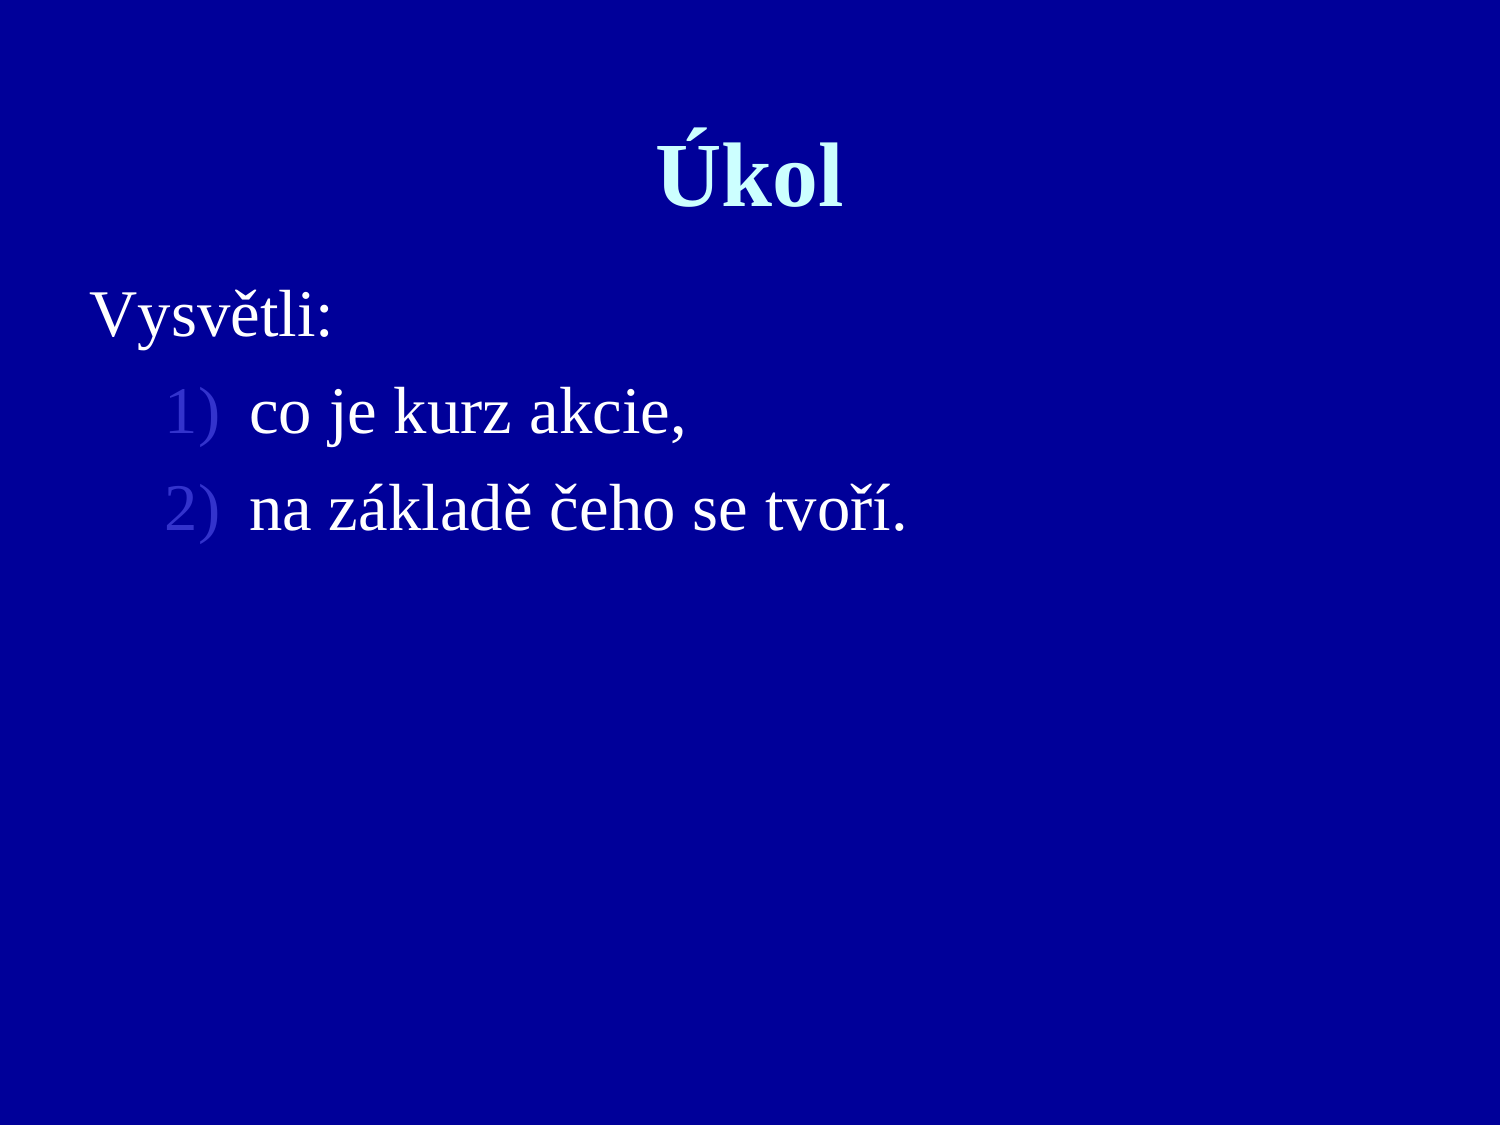

# Úkol
Vysvětli:
co je kurz akcie,
na základě čeho se tvoří.